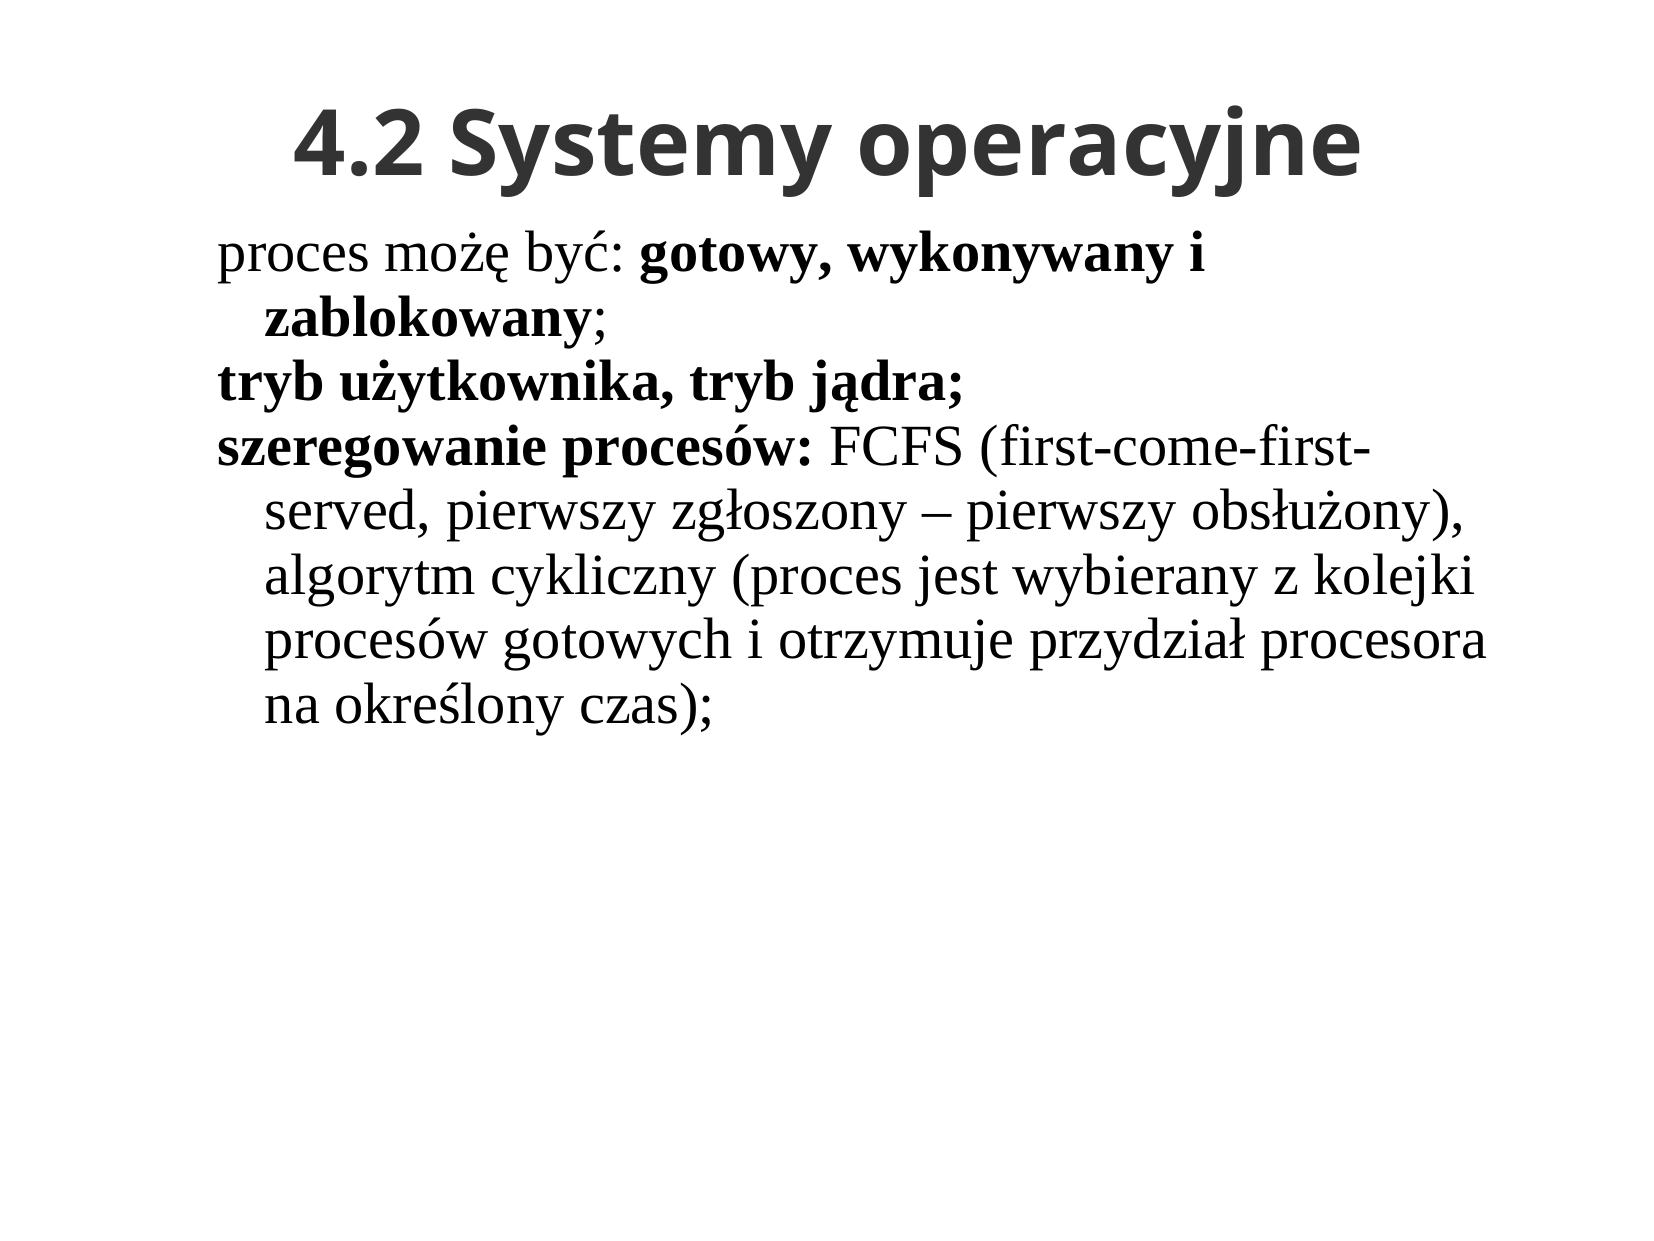

# 4.2 Systemy operacyjne
proces możę być: gotowy, wykonywany i zablokowany;
tryb użytkownika, tryb jądra;
szeregowanie procesów: FCFS (first-come-first-served, pierwszy zgłoszony – pierwszy obsłużony), algorytm cykliczny (proces jest wybierany z kolejki procesów gotowych i otrzymuje przydział procesora na określony czas);